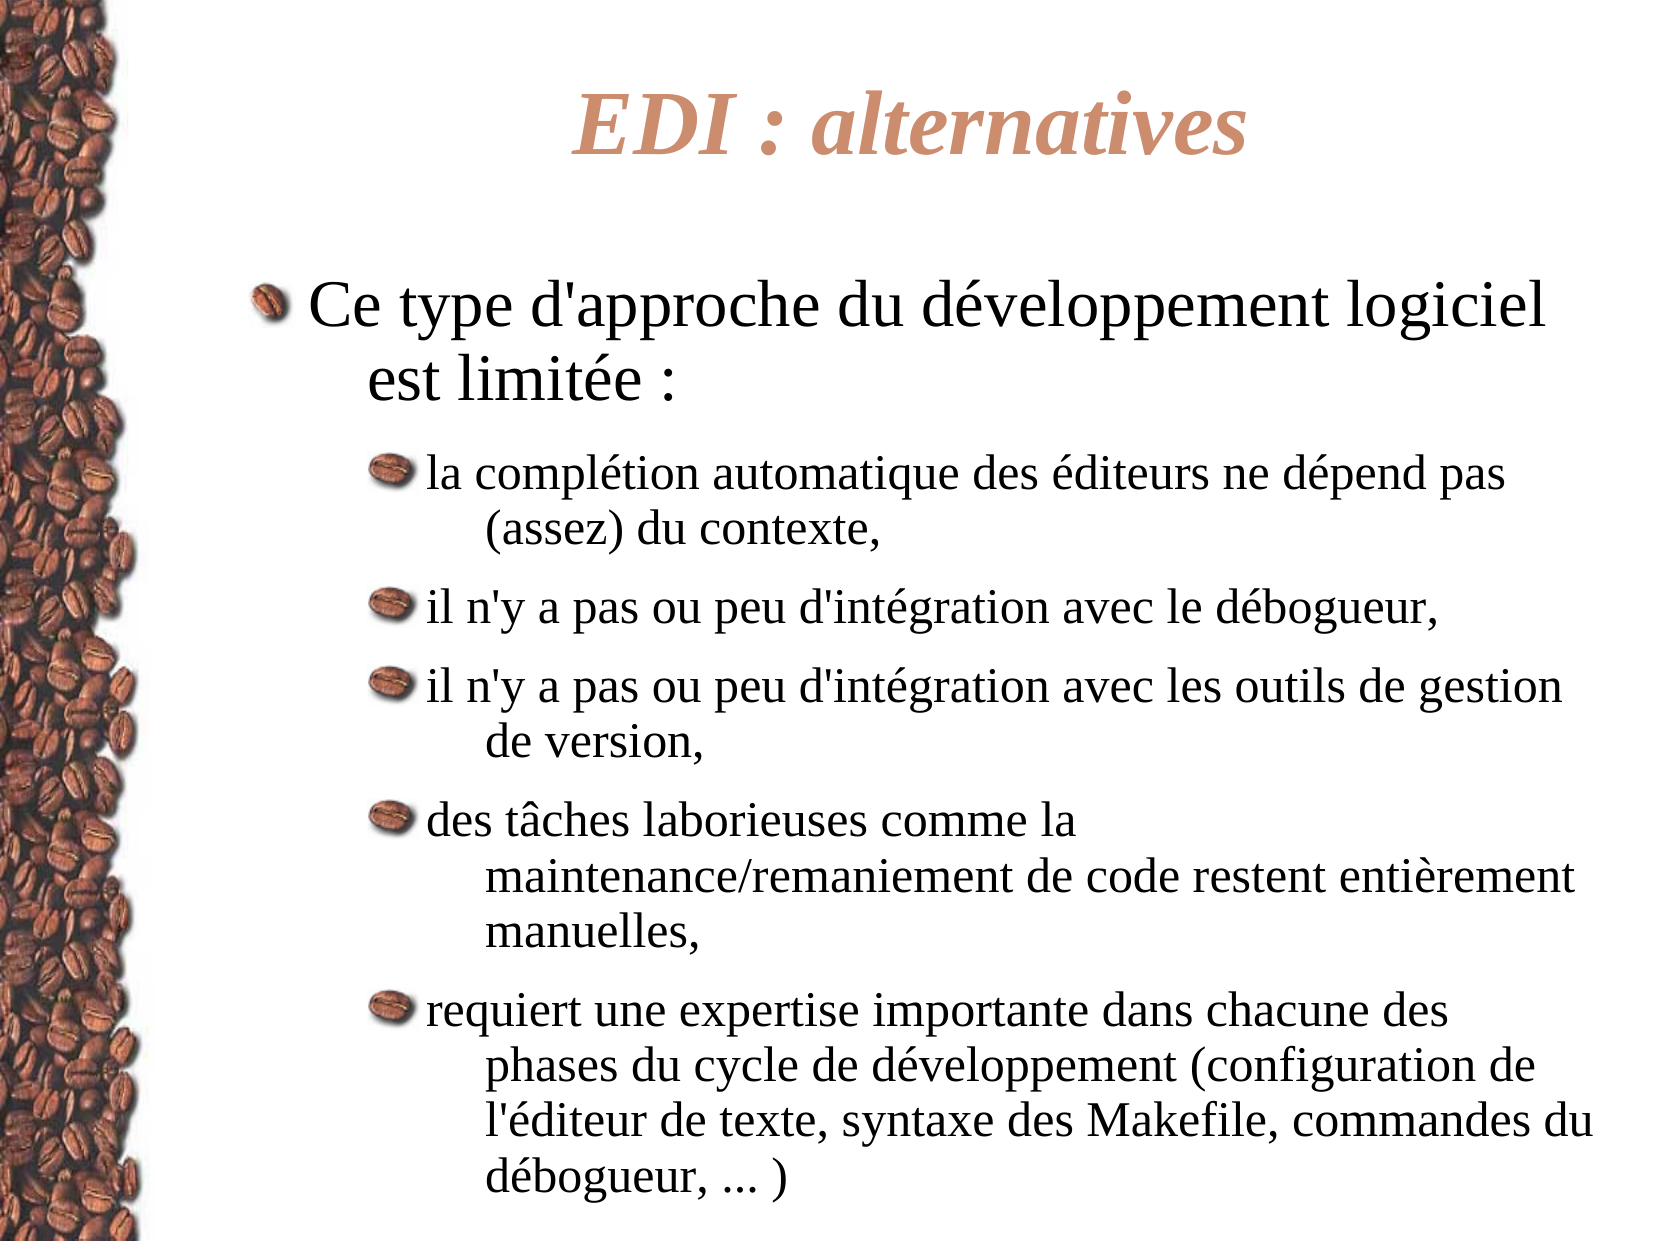

# EDI : alternatives
Ce type d'approche du développement logiciel est limitée :
la complétion automatique des éditeurs ne dépend pas (assez) du contexte,
il n'y a pas ou peu d'intégration avec le débogueur,
il n'y a pas ou peu d'intégration avec les outils de gestion de version,
des tâches laborieuses comme la maintenance/remaniement de code restent entièrement manuelles,
requiert une expertise importante dans chacune des phases du cycle de développement (configuration de l'éditeur de texte, syntaxe des Makefile, commandes du débogueur, ... )